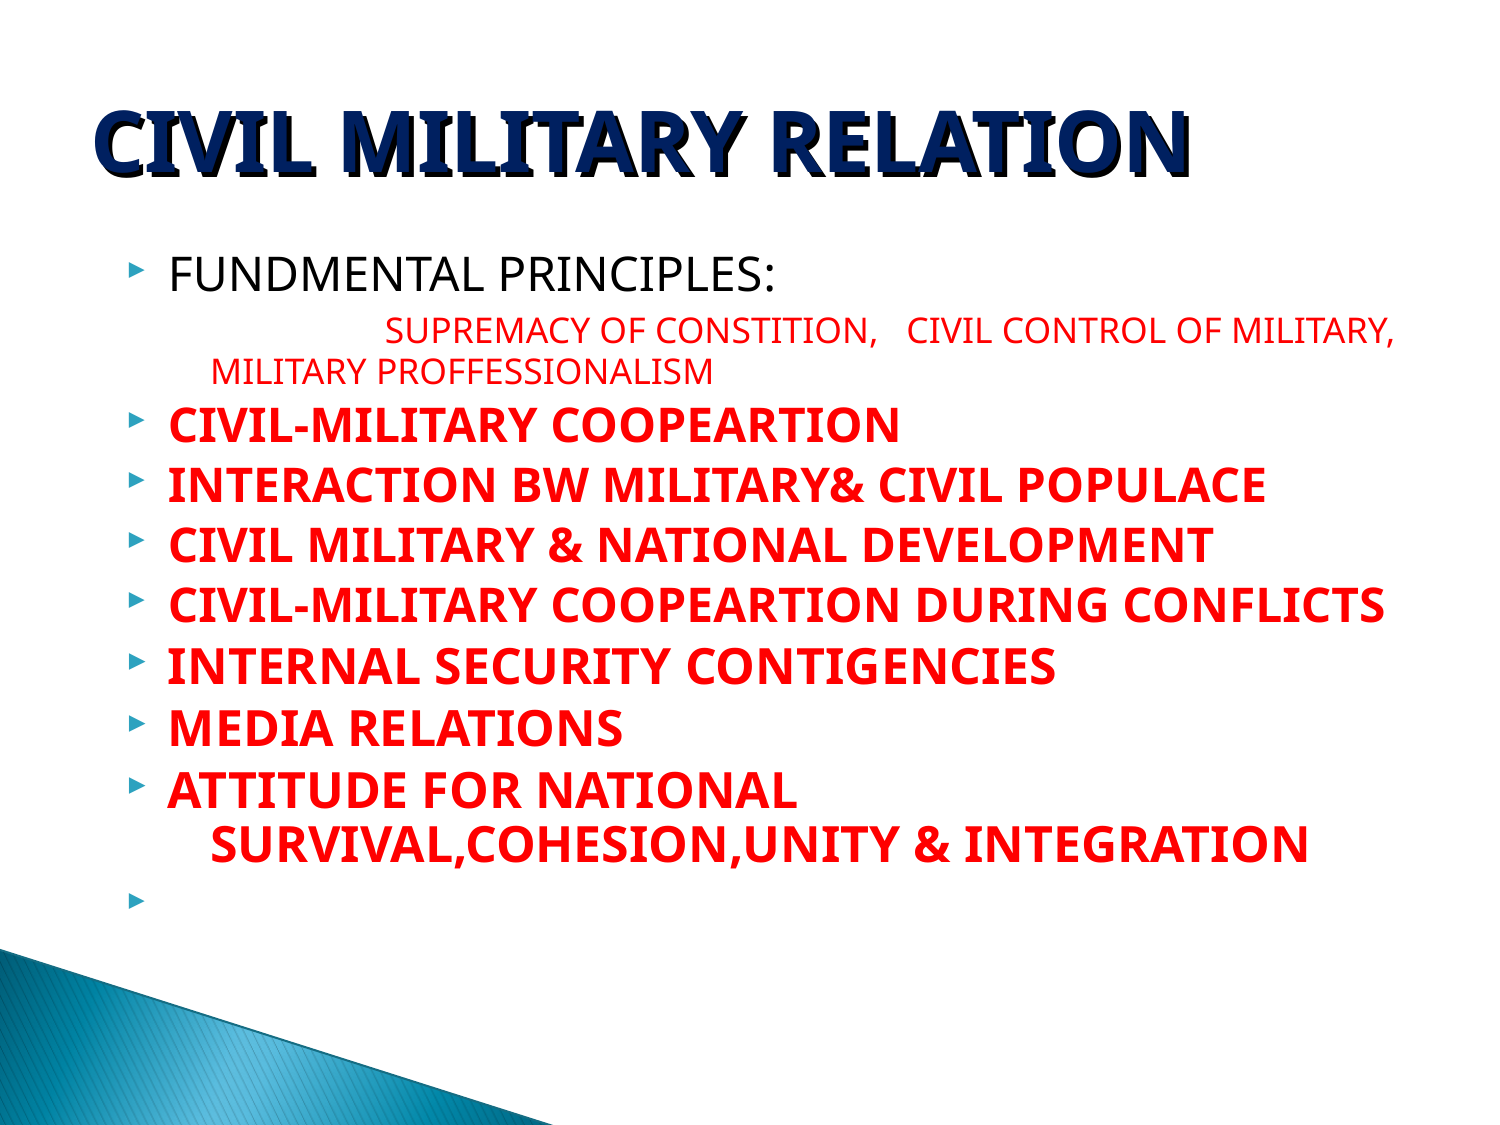

CIVIL MILITARY RELATION
# FUNDMENTAL PRINCIPLES: SUPREMACY OF CONSTITION, CIVIL CONTROL OF MILITARY, MILITARY PROFFESSIONALISM
CIVIL-MILITARY COOPEARTION
INTERACTION BW MILITARY& CIVIL POPULACE
CIVIL MILITARY & NATIONAL DEVELOPMENT
CIVIL-MILITARY COOPEARTION DURING CONFLICTS
INTERNAL SECURITY CONTIGENCIES
MEDIA RELATIONS
ATTITUDE FOR NATIONAL SURVIVAL,COHESION,UNITY & INTEGRATION